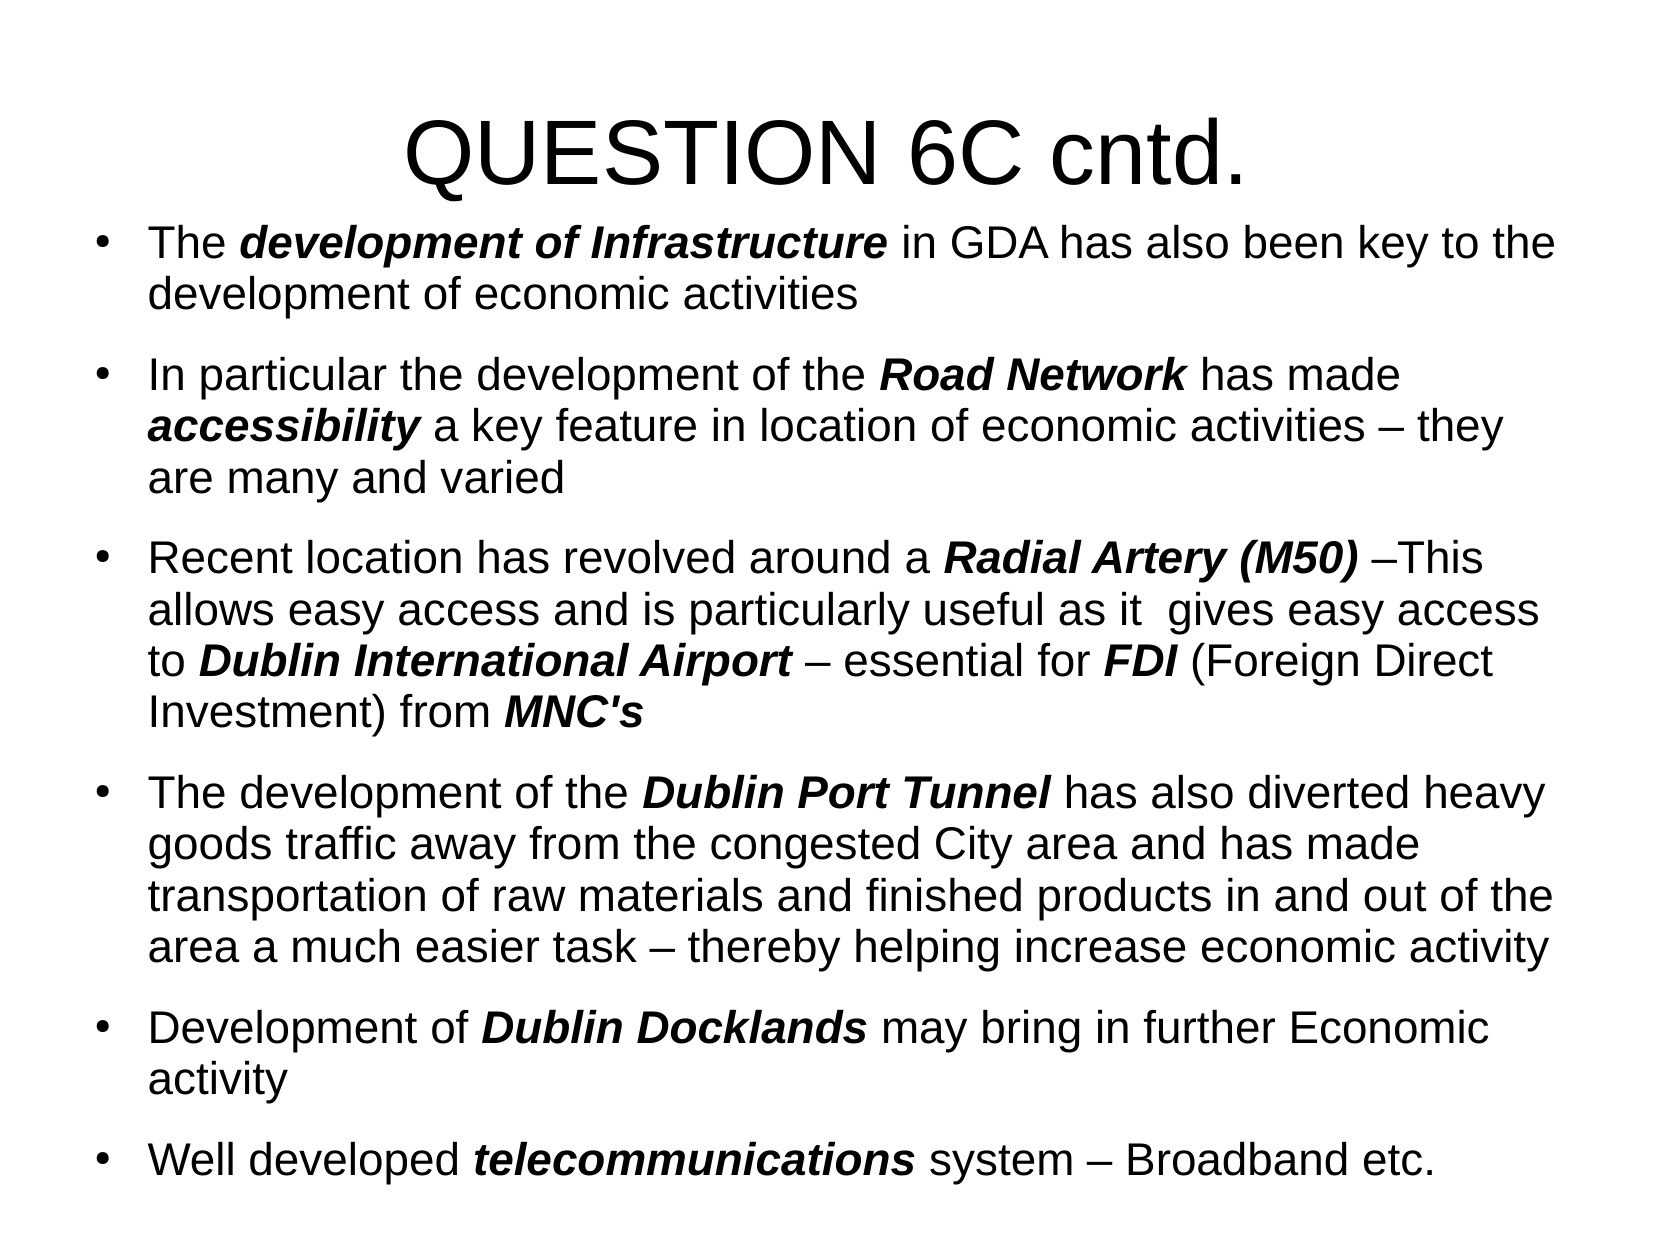

# QUESTION 6C cntd.
The development of Infrastructure in GDA has also been key to the development of economic activities
In particular the development of the Road Network has made accessibility a key feature in location of economic activities – they are many and varied
Recent location has revolved around a Radial Artery (M50) –This allows easy access and is particularly useful as it gives easy access to Dublin International Airport – essential for FDI (Foreign Direct Investment) from MNC's
The development of the Dublin Port Tunnel has also diverted heavy goods traffic away from the congested City area and has made transportation of raw materials and finished products in and out of the area a much easier task – thereby helping increase economic activity
Development of Dublin Docklands may bring in further Economic activity
Well developed telecommunications system – Broadband etc.